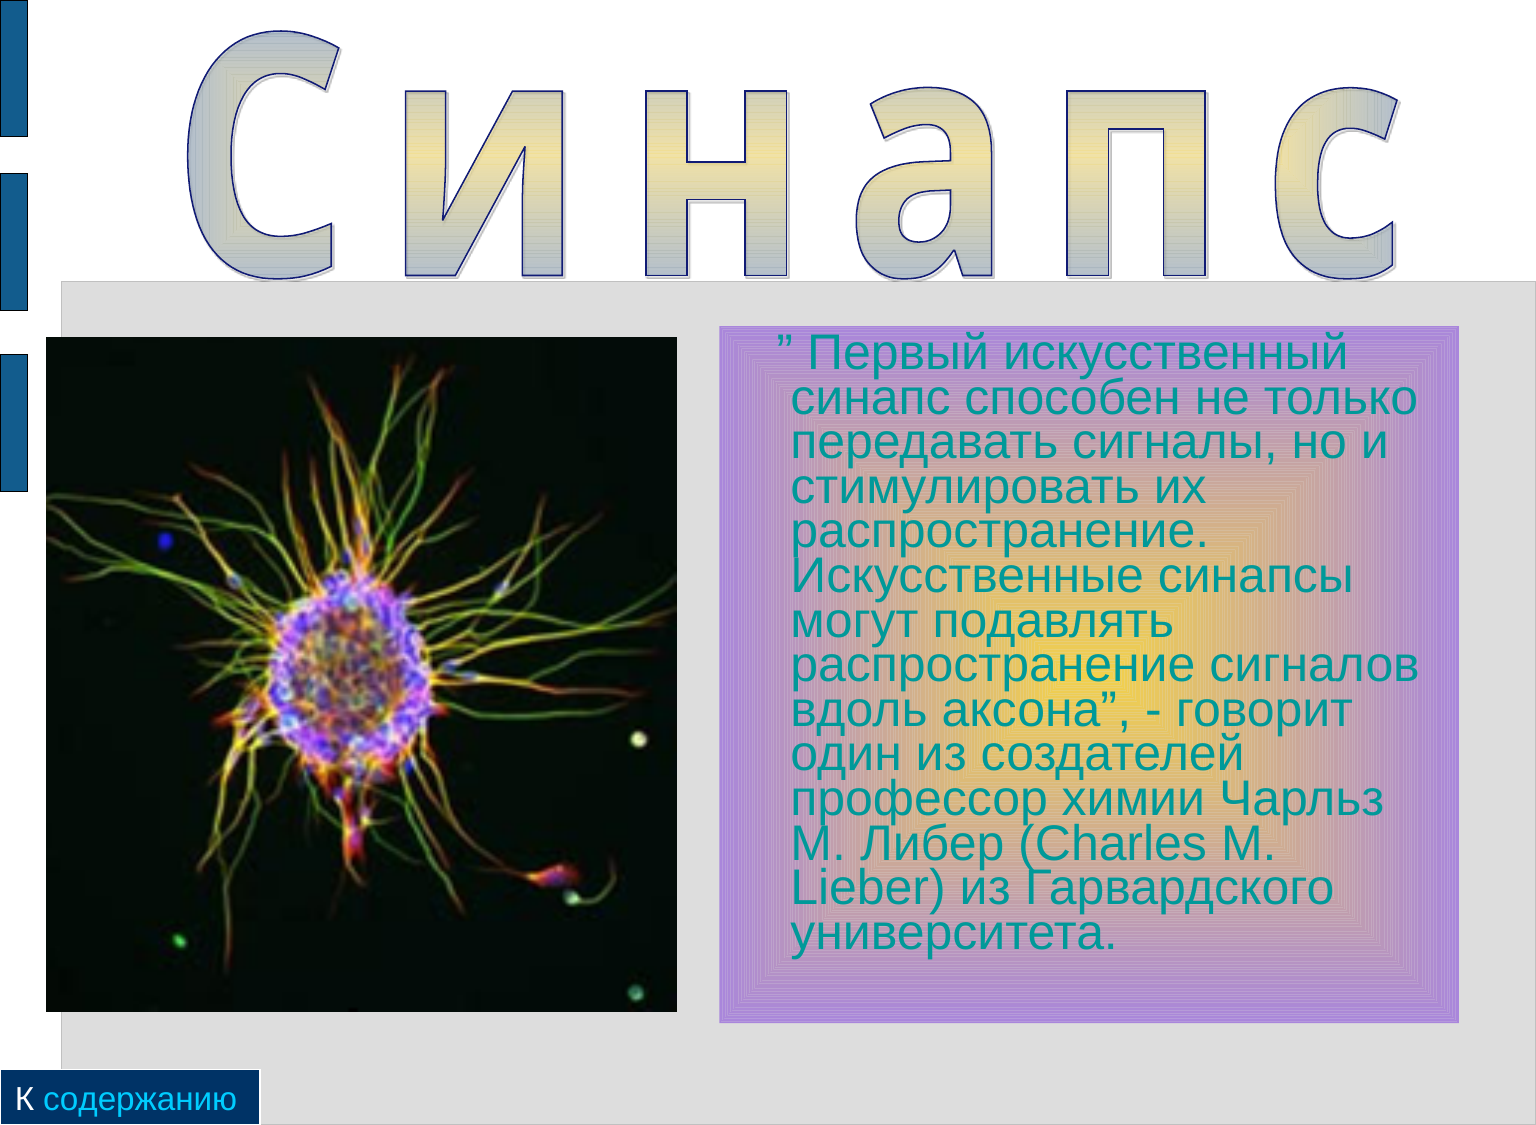

Синапс
# ” Первый искусственный синапс способен не только передавать сигналы, но и стимулировать их распространение. Искусственные синапсы могут подавлять распространение сигналов вдоль аксона”, - говорит один из создателей профессор химии Чарльз М. Либер (Charles M. Lieber) из Гарвардского университета.
К содержанию